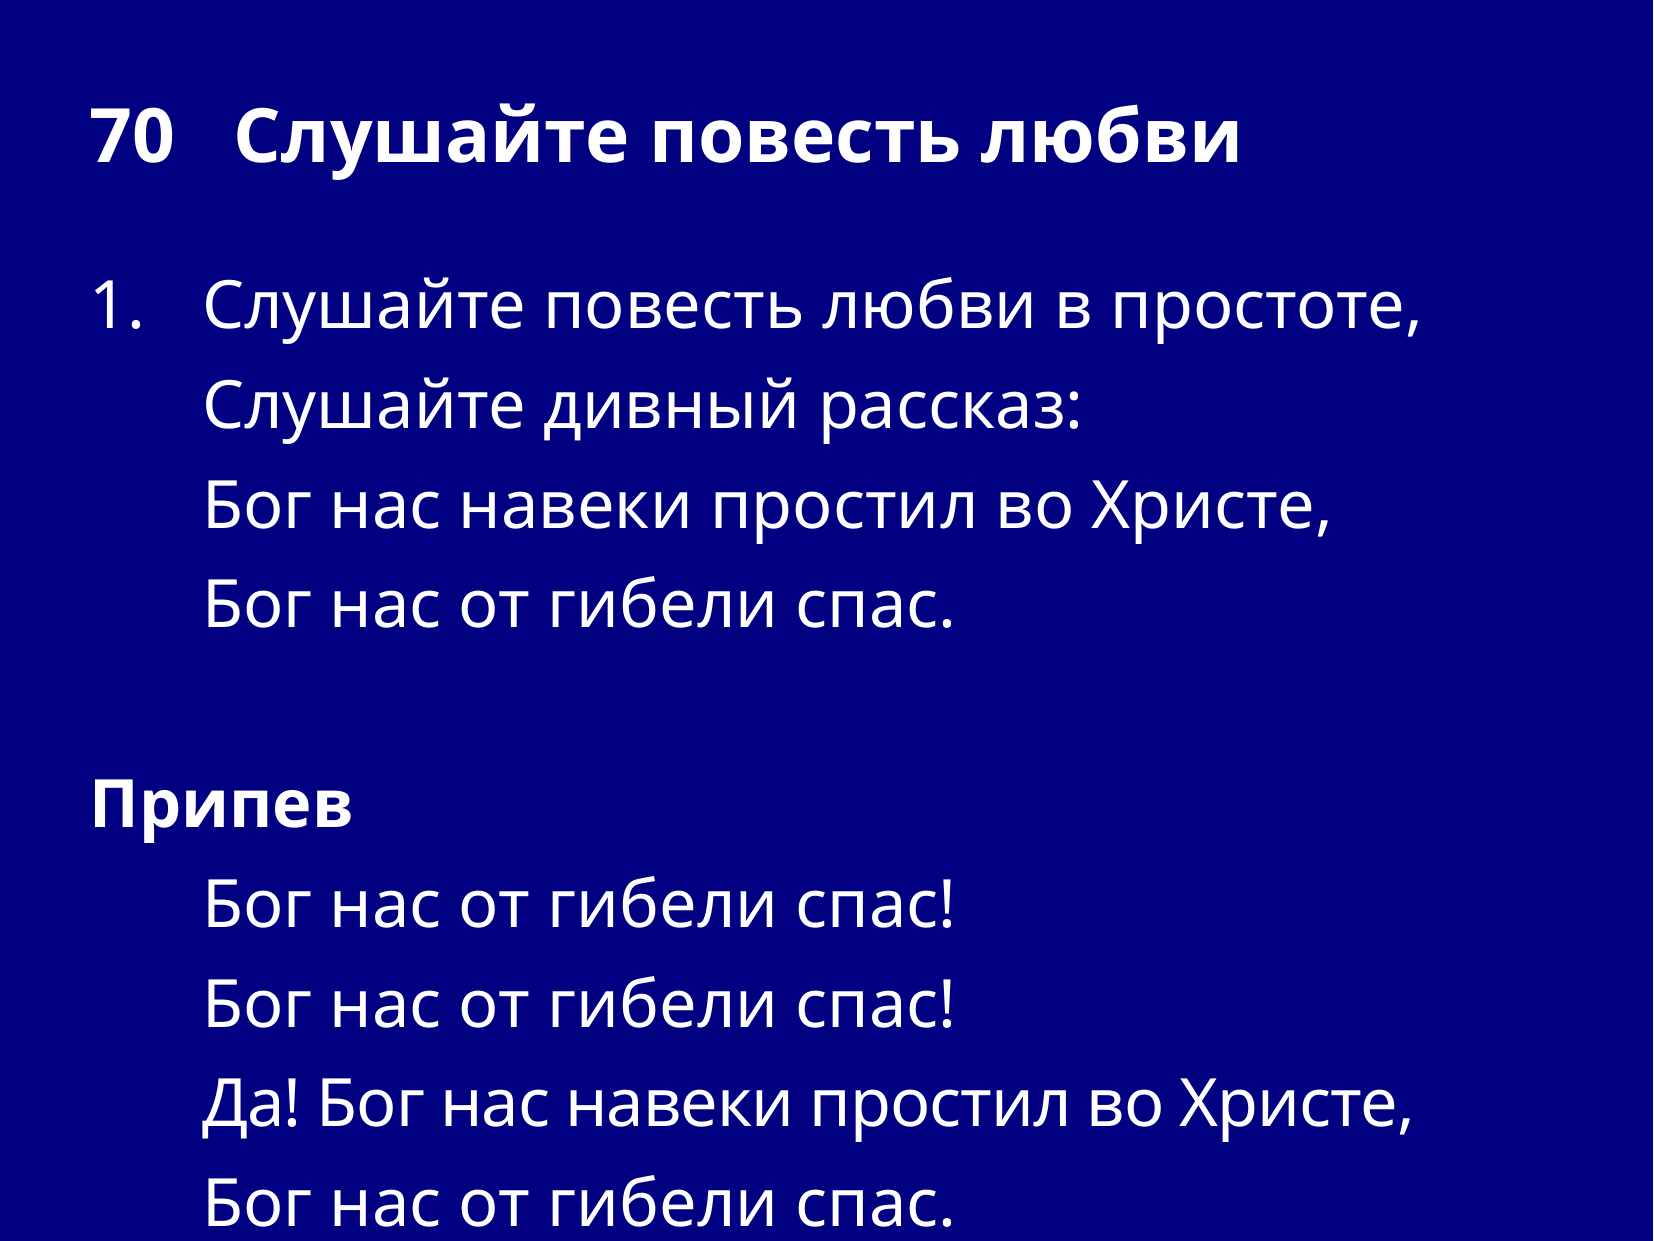

70 Слушайте повесть любви
1.	Слушайте повесть любви в простоте,
	Слушайте дивный рассказ:
	Бог нас навеки простил во Христе,
	Бог нас от гибели спас.
Припев
	Бог нас от гибели спас!
	Бог нас от гибели спас!
	Да! Бог нас навеки простил во Христе,
	Бог нас от гибели спас.